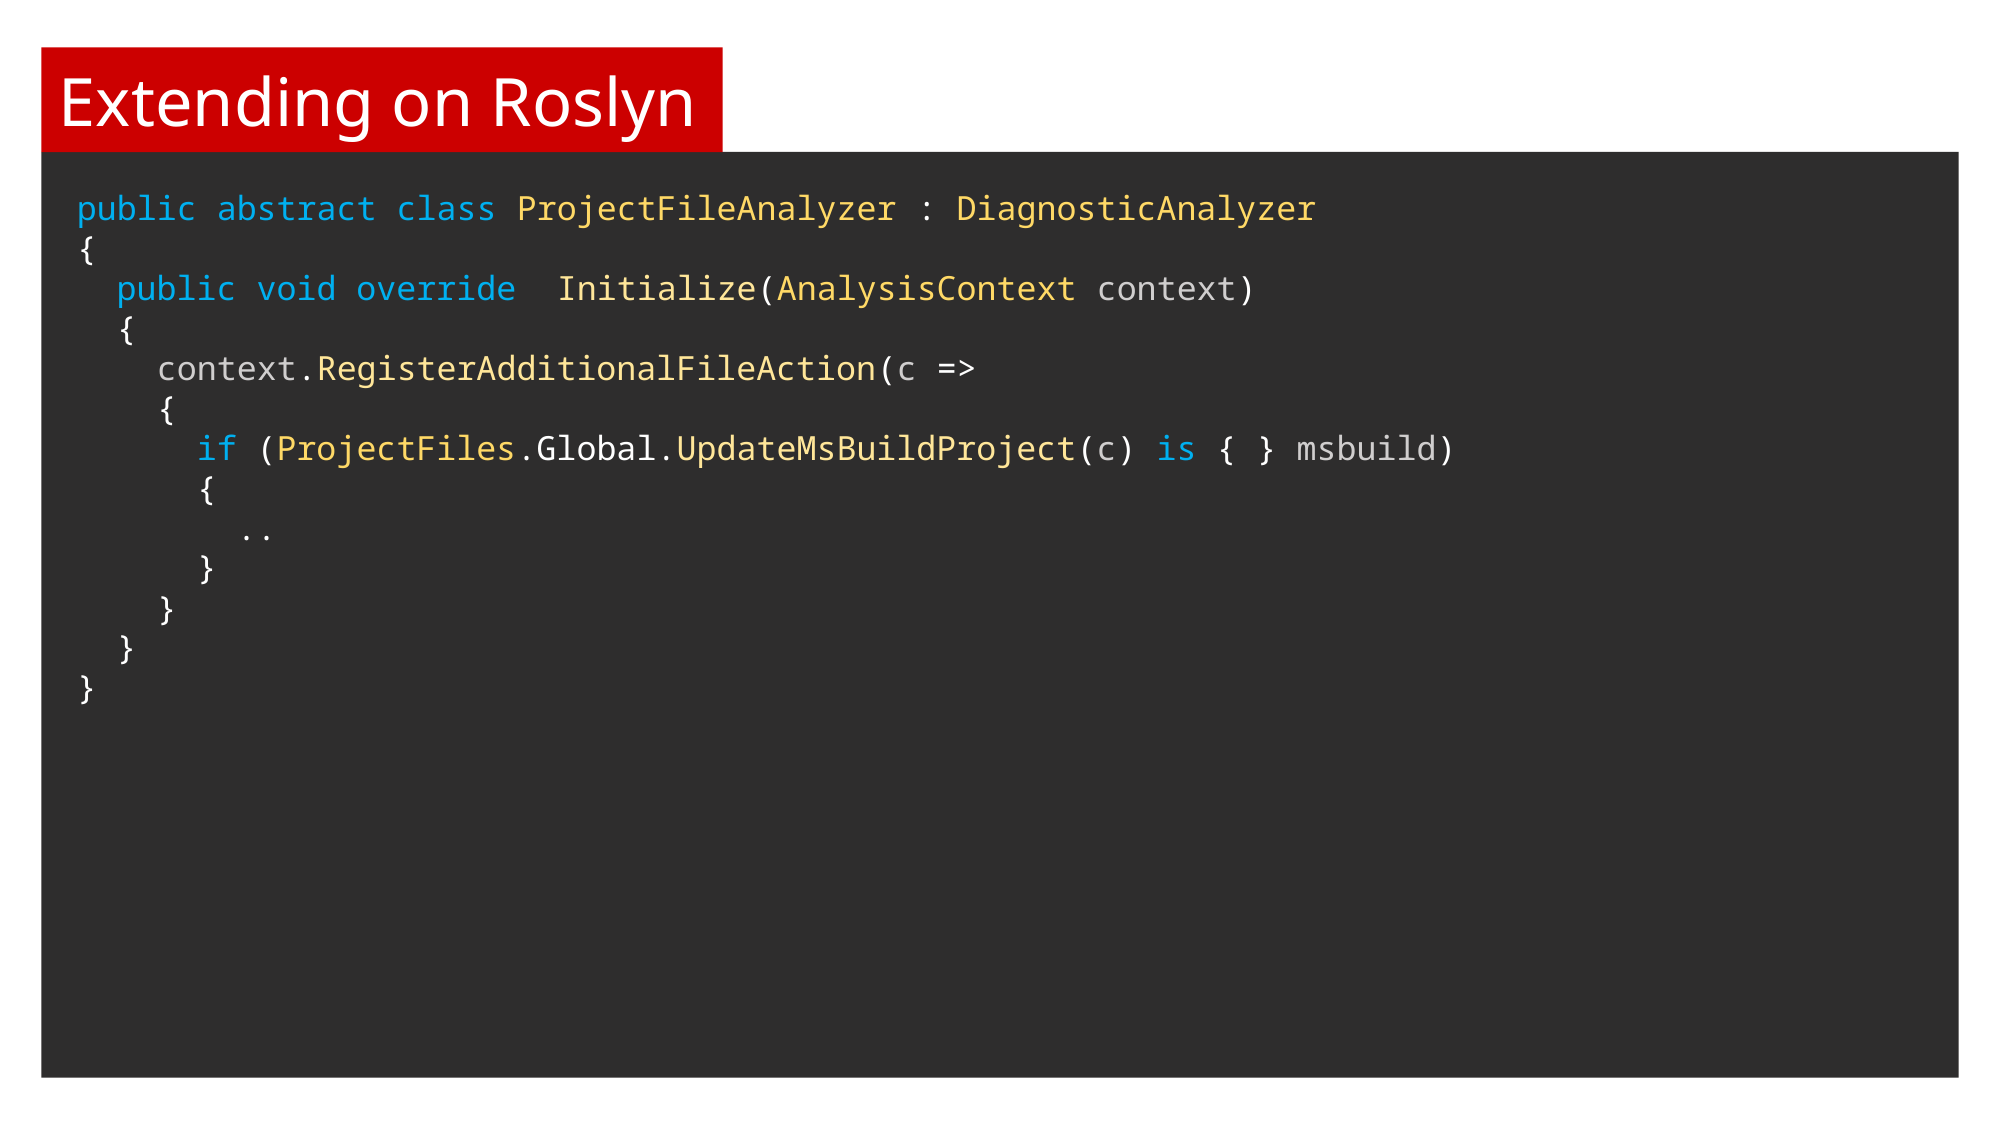

Extending on Roslyn
public abstract class ProjectFileAnalyzer : DiagnosticAnalyzer
{
 public void override Initialize(AnalysisContext context)
 {
 context.RegisterAdditionalFileAction(c =>
 {
 if (ProjectFiles.Global.UpdateMsBuildProject(c) is { } msbuild)
 {
 ..
 }
 }
 }
}